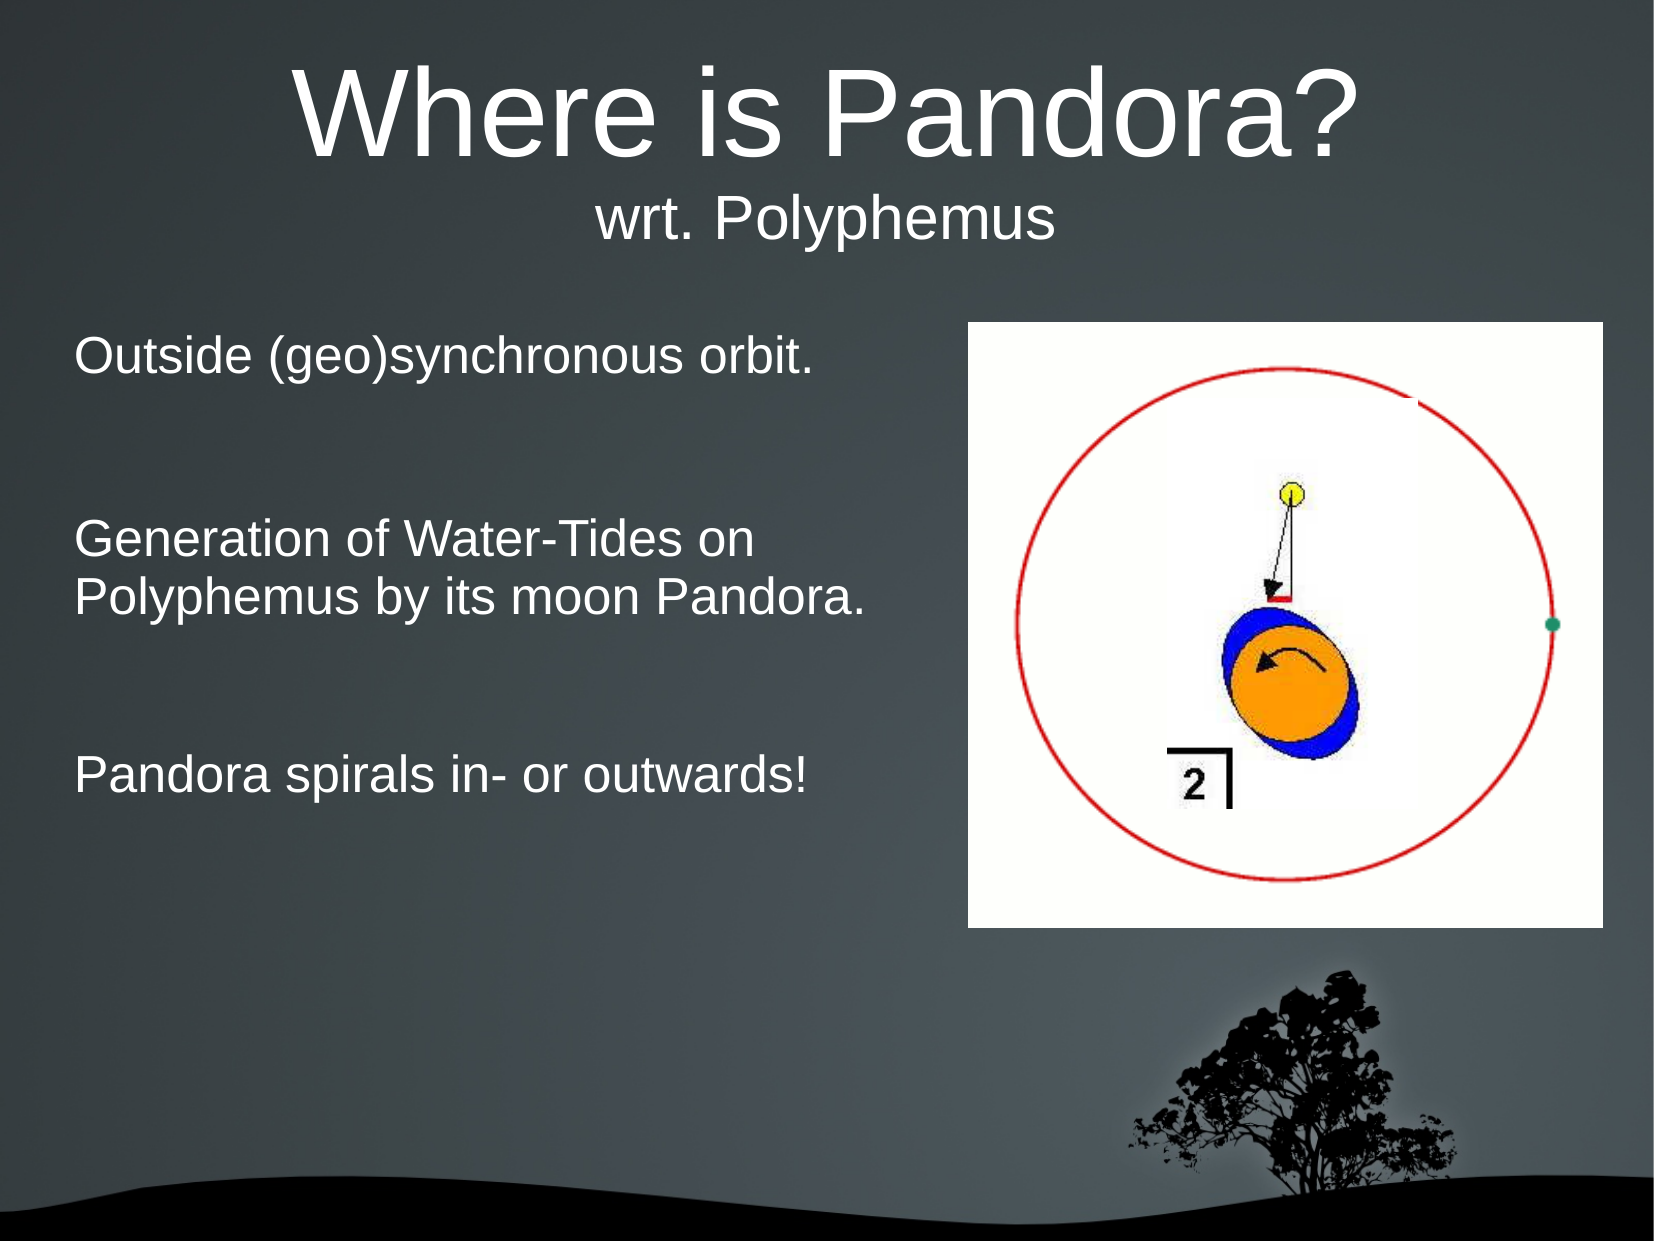

Where is Pandora?
wrt. Polyphemus
Outside (geo)synchronous orbit.
Generation of Water-Tides on
Polyphemus by its moon Pandora.
Pandora spirals in- or outwards!